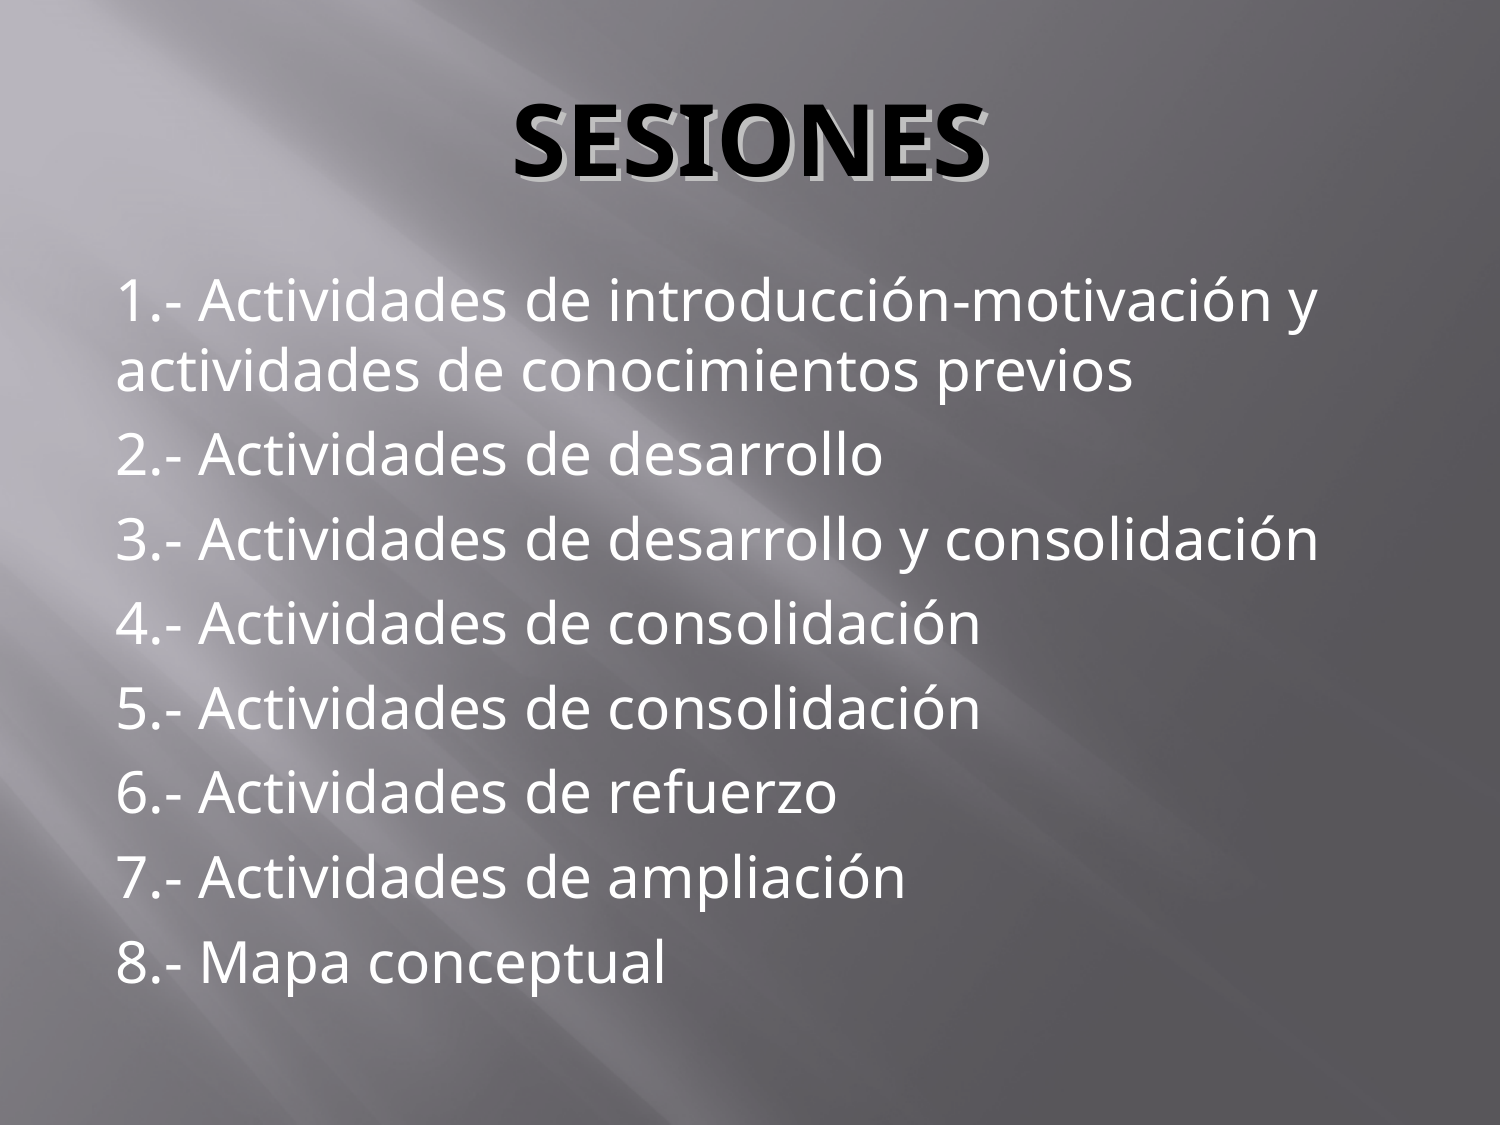

# Sesiones
1.- Actividades de introducción-motivación y actividades de conocimientos previos
2.- Actividades de desarrollo
3.- Actividades de desarrollo y consolidación
4.- Actividades de consolidación
5.- Actividades de consolidación
6.- Actividades de refuerzo
7.- Actividades de ampliación
8.- Mapa conceptual